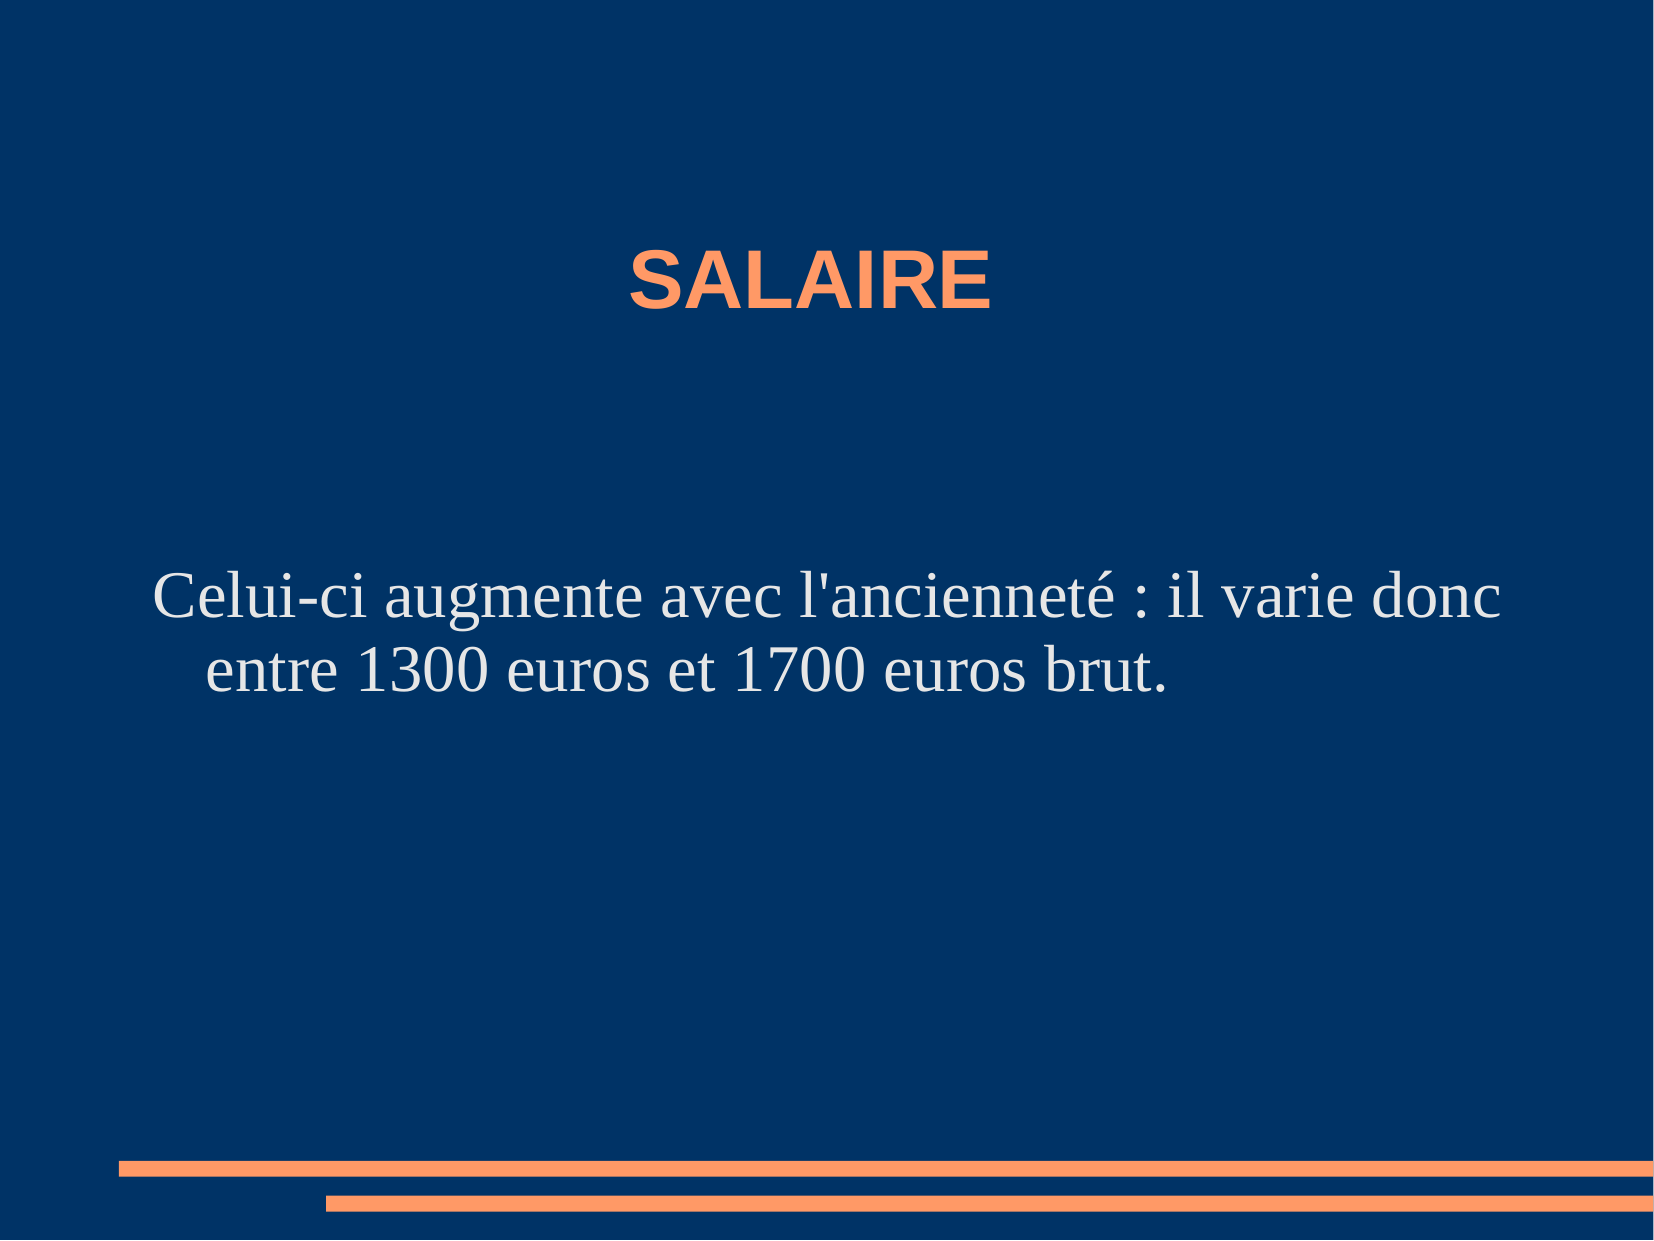

# SALAIRE
Celui-ci augmente avec l'ancienneté : il varie donc entre 1300 euros et 1700 euros brut.